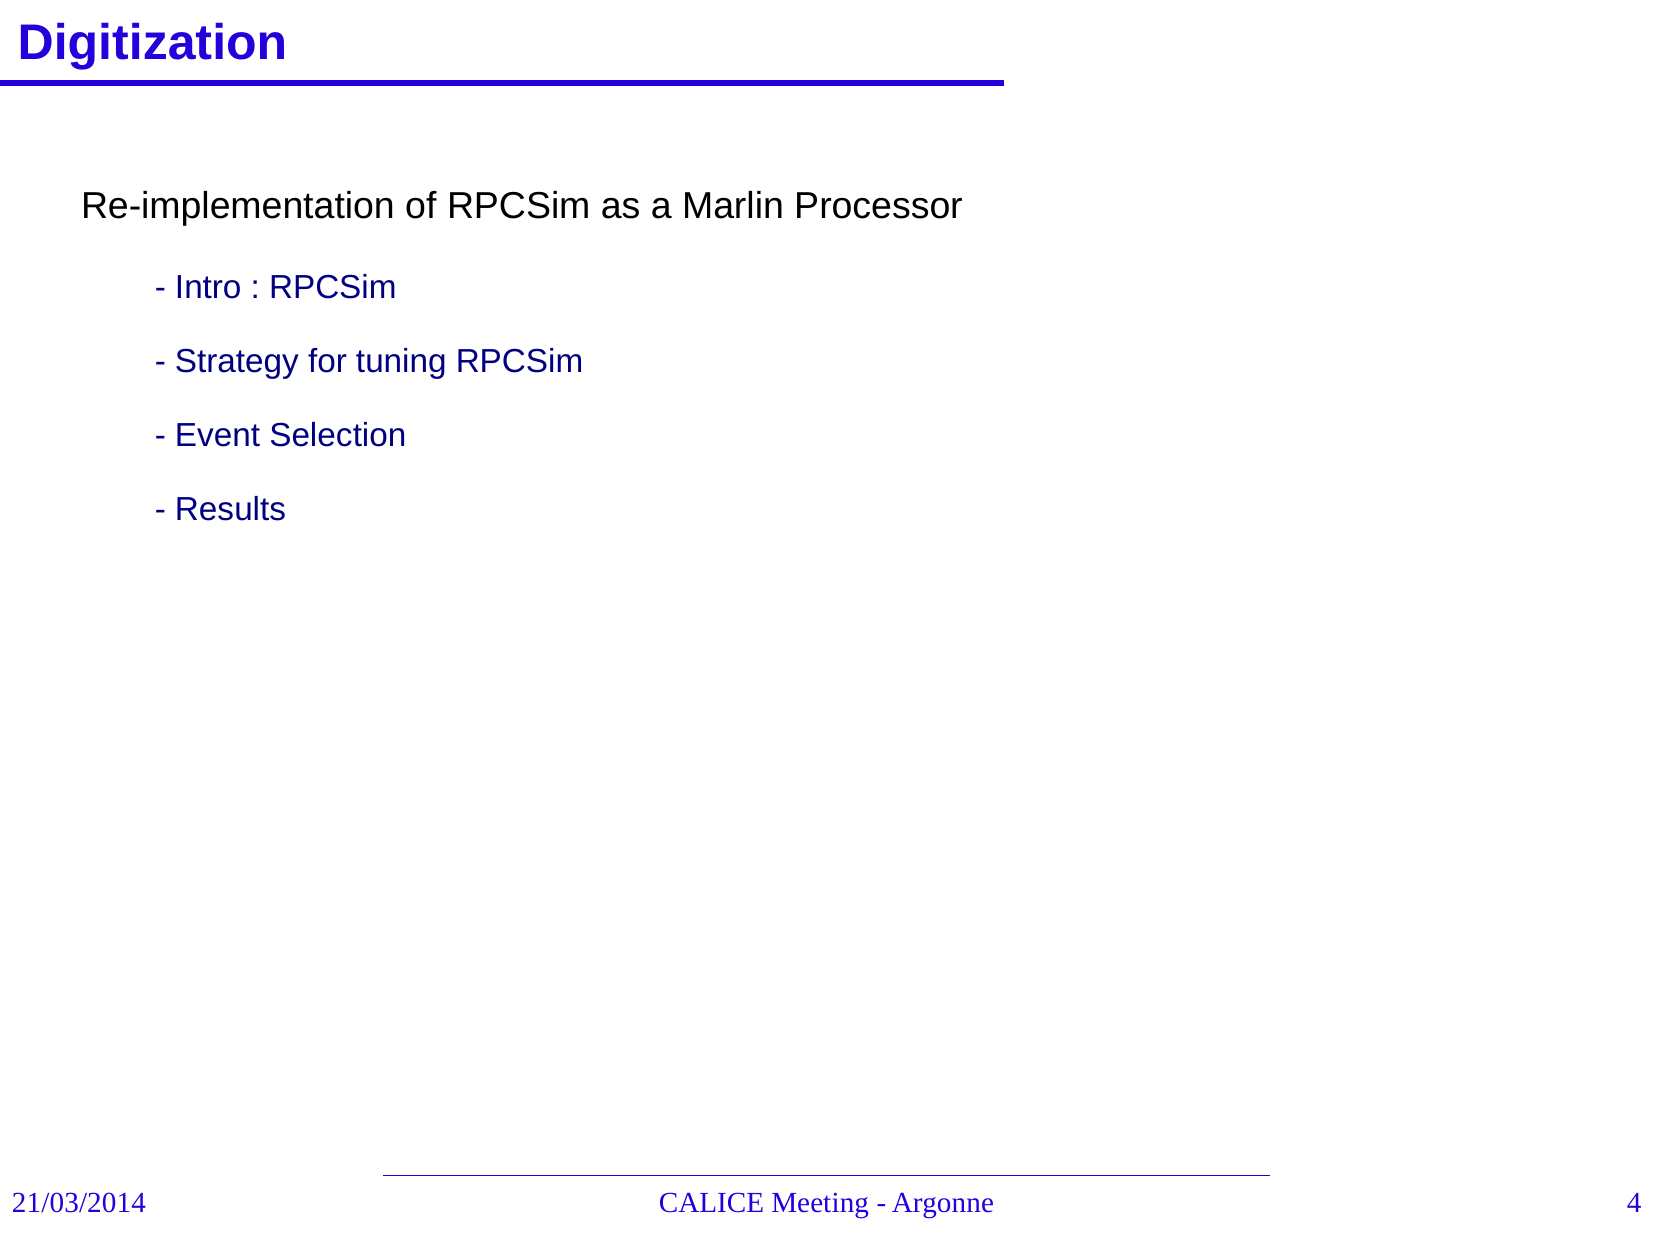

# Digitization
Re-implementation of RPCSim as a Marlin Processor
	- Intro : RPCSim
	- Strategy for tuning RPCSim
	- Event Selection
	- Results
21/03/2014
CALICE Meeting - Argonne
4